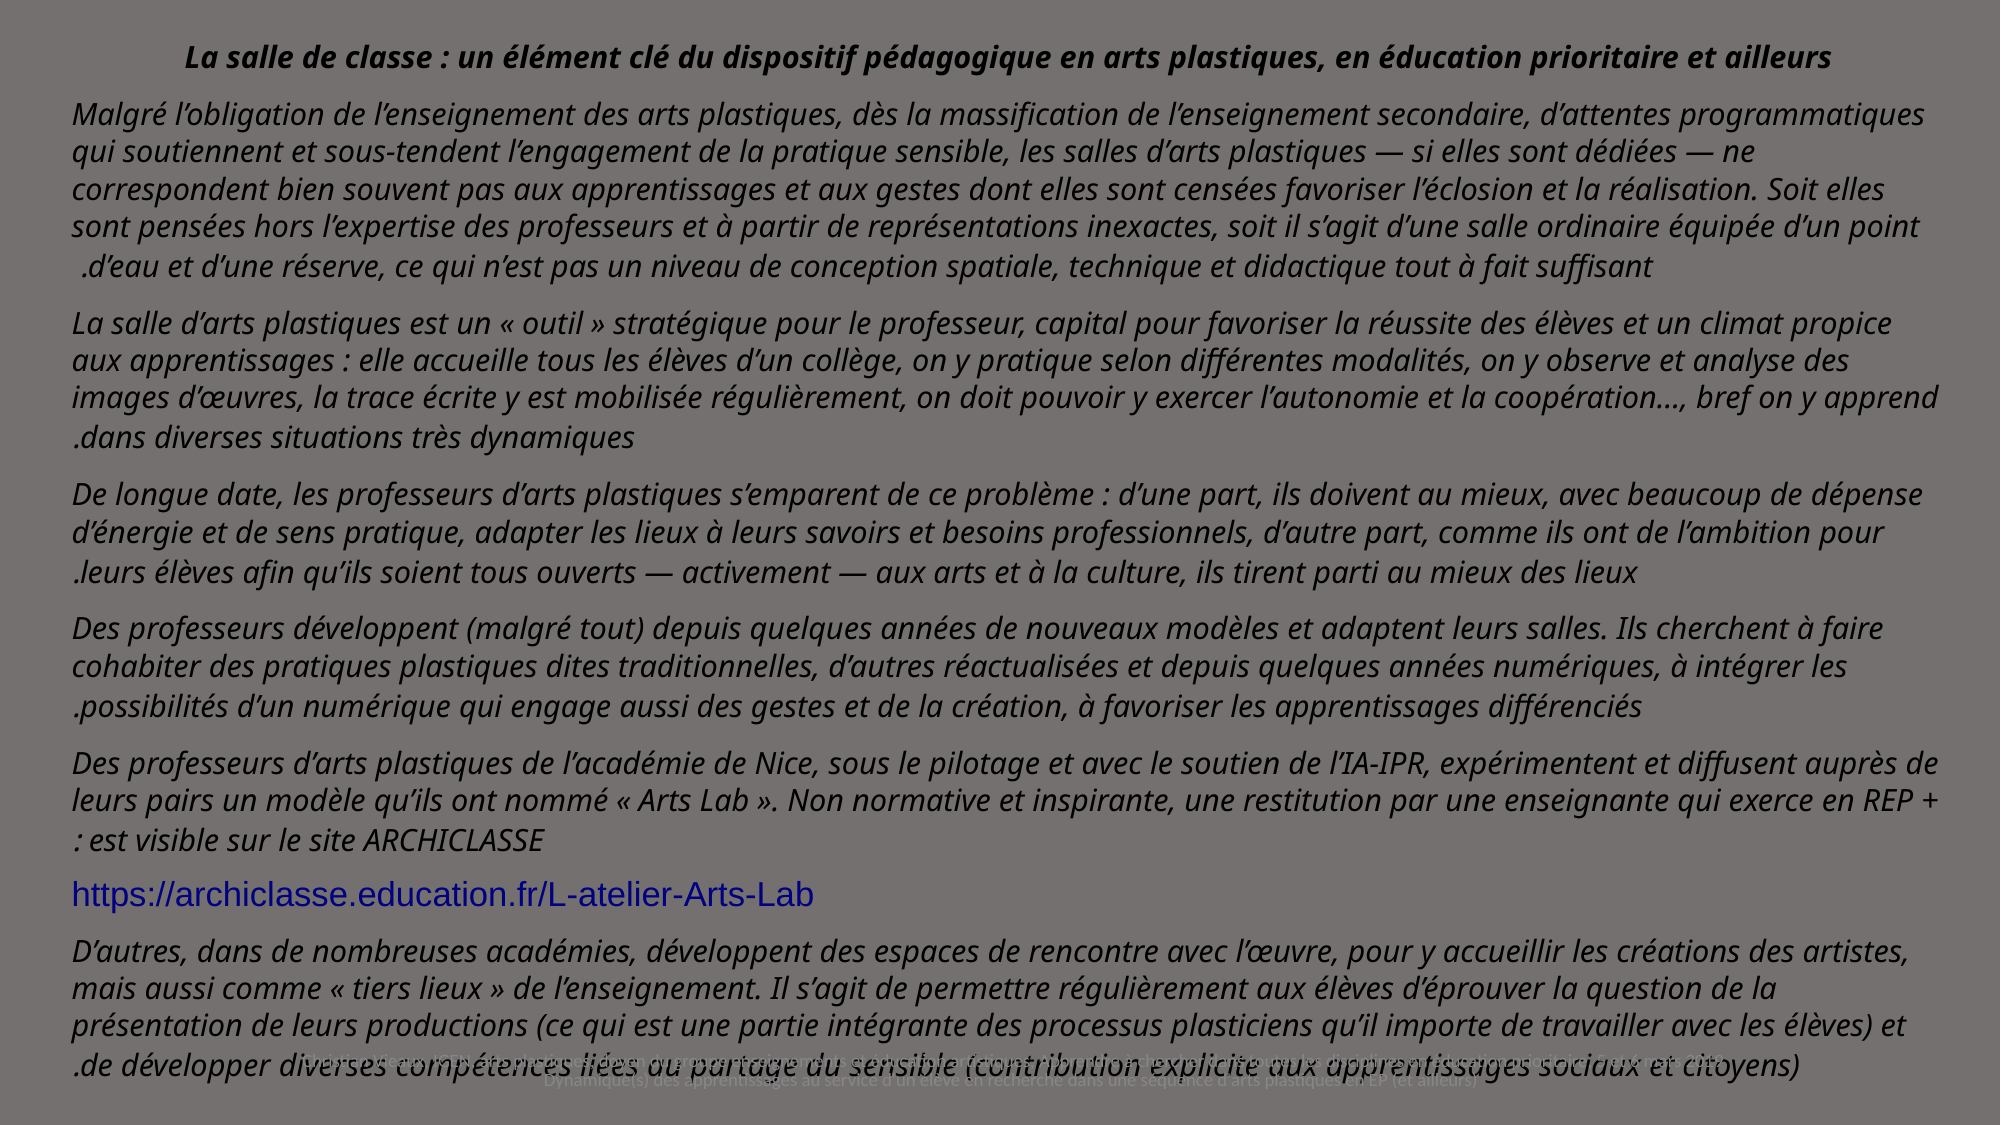

La salle de classe : un élément clé du dispositif pédagogique en arts plastiques, en éducation prioritaire et ailleurs
Malgré l’obligation de l’enseignement des arts plastiques, dès la massification de l’enseignement secondaire, d’attentes programmatiques qui soutiennent et sous-tendent l’engagement de la pratique sensible, les salles d’arts plastiques — si elles sont dédiées — ne correspondent bien souvent pas aux apprentissages et aux gestes dont elles sont censées favoriser l’éclosion et la réalisation. Soit elles sont pensées hors l’expertise des professeurs et à partir de représentations inexactes, soit il s’agit d’une salle ordinaire équipée d’un point d’eau et d’une réserve, ce qui n’est pas un niveau de conception spatiale, technique et didactique tout à fait suffisant.
La salle d’arts plastiques est un « outil » stratégique pour le professeur, capital pour favoriser la réussite des élèves et un climat propice aux apprentissages : elle accueille tous les élèves d’un collège, on y pratique selon différentes modalités, on y observe et analyse des images d’œuvres, la trace écrite y est mobilisée régulièrement, on doit pouvoir y exercer l’autonomie et la coopération…, bref on y apprend dans diverses situations très dynamiques.
De longue date, les professeurs d’arts plastiques s’emparent de ce problème : d’une part, ils doivent au mieux, avec beaucoup de dépense d’énergie et de sens pratique, adapter les lieux à leurs savoirs et besoins professionnels, d’autre part, comme ils ont de l’ambition pour leurs élèves afin qu’ils soient tous ouverts — activement — aux arts et à la culture, ils tirent parti au mieux des lieux.
Des professeurs développent (malgré tout) depuis quelques années de nouveaux modèles et adaptent leurs salles. Ils cherchent à faire cohabiter des pratiques plastiques dites traditionnelles, d’autres réactualisées et depuis quelques années numériques, à intégrer les possibilités d’un numérique qui engage aussi des gestes et de la création, à favoriser les apprentissages différenciés.
Des professeurs d’arts plastiques de l’académie de Nice, sous le pilotage et avec le soutien de l’IA-IPR, expérimentent et diffusent auprès de leurs pairs un modèle qu’ils ont nommé « Arts Lab ». Non normative et inspirante, une restitution par une enseignante qui exerce en REP + est visible sur le site ARCHICLASSE :
https://archiclasse.education.fr/L-atelier-Arts-Lab
D’autres, dans de nombreuses académies, développent des espaces de rencontre avec l’œuvre, pour y accueillir les créations des artistes, mais aussi comme « tiers lieux » de l’enseignement. Il s’agit de permettre régulièrement aux élèves d’éprouver la question de la présentation de leurs productions (ce qui est une partie intégrante des processus plasticiens qu’il importe de travailler avec les élèves) et de développer diverses compétences liées au partage du sensible (contribution explicite aux apprentissages sociaux et citoyens).
Christian Vieaux, IGEN, arts plastiques, doyen du groupe enseignements et éducation artistiques, Apprendre à chercher dans toutes les disciplines en éducation prioritaire, 5 et 6 mars 2019
Dynamique(s) des apprentissages au service d'un élève en recherche dans une séquence d'arts plastiques en EP (et ailleurs)